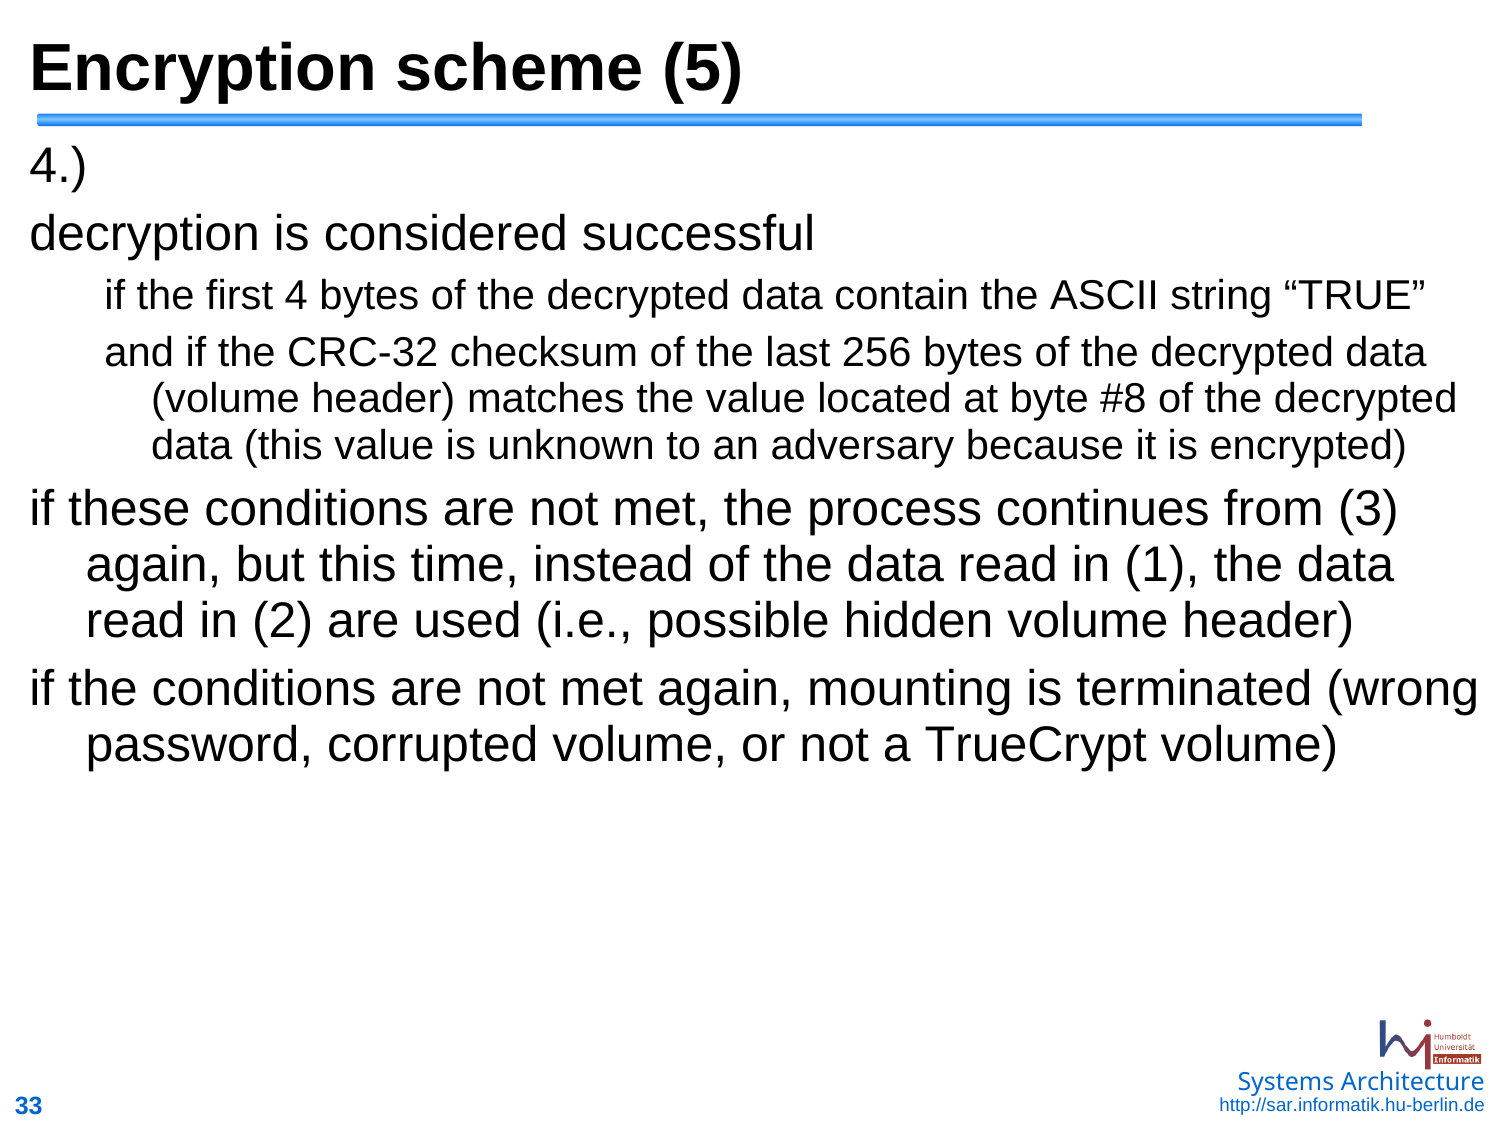

# Encryption scheme (5)
4.)
decryption is considered successful
if the first 4 bytes of the decrypted data contain the ASCII string “TRUE”
and if the CRC-32 checksum of the last 256 bytes of the decrypted data (volume header) matches the value located at byte #8 of the decrypted data (this value is unknown to an adversary because it is encrypted)
if these conditions are not met, the process continues from (3) again, but this time, instead of the data read in (1), the data read in (2) are used (i.e., possible hidden volume header)
if the conditions are not met again, mounting is terminated (wrong password, corrupted volume, or not a TrueCrypt volume)